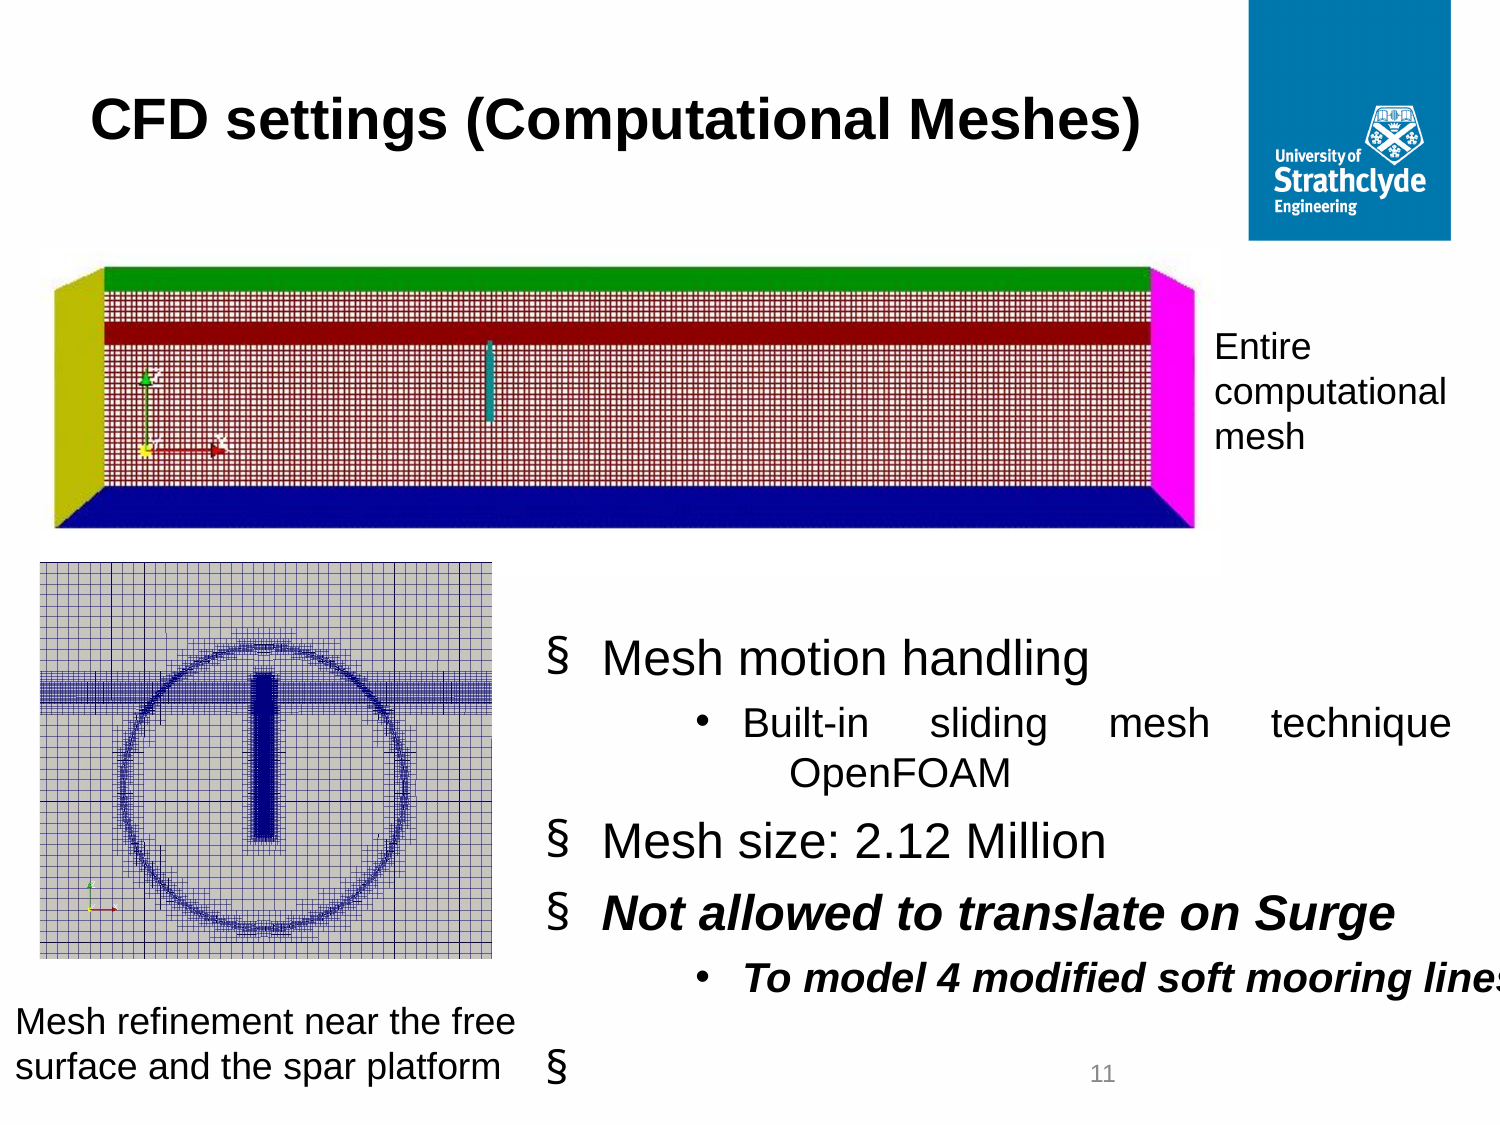

# CFD settings (Computational Meshes)
Entire computational mesh
Mesh motion handling
Built-in sliding mesh technique in OpenFOAM
Mesh size: 2.12 Million
Not allowed to translate on Surge
To model 4 modified soft mooring lines
Mesh refinement near the free surface and the spar platform